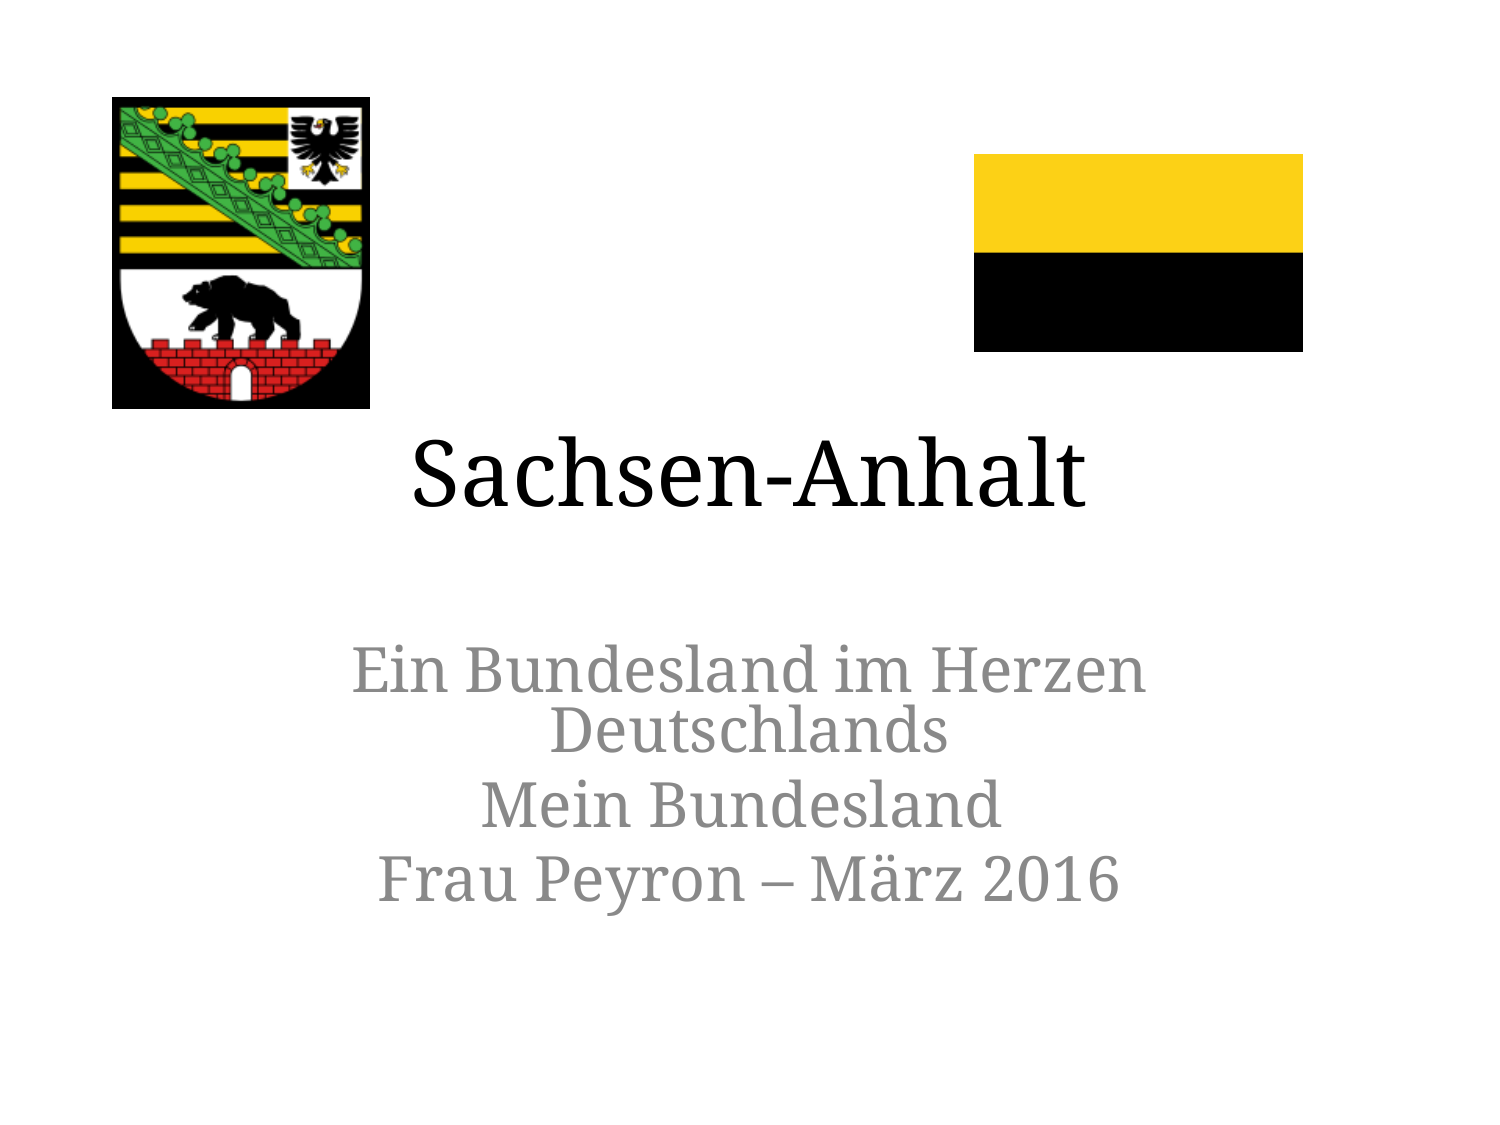

# Sachsen-Anhalt
Ein Bundesland im Herzen Deutschlands
Mein Bundesland
Frau Peyron – März 2016